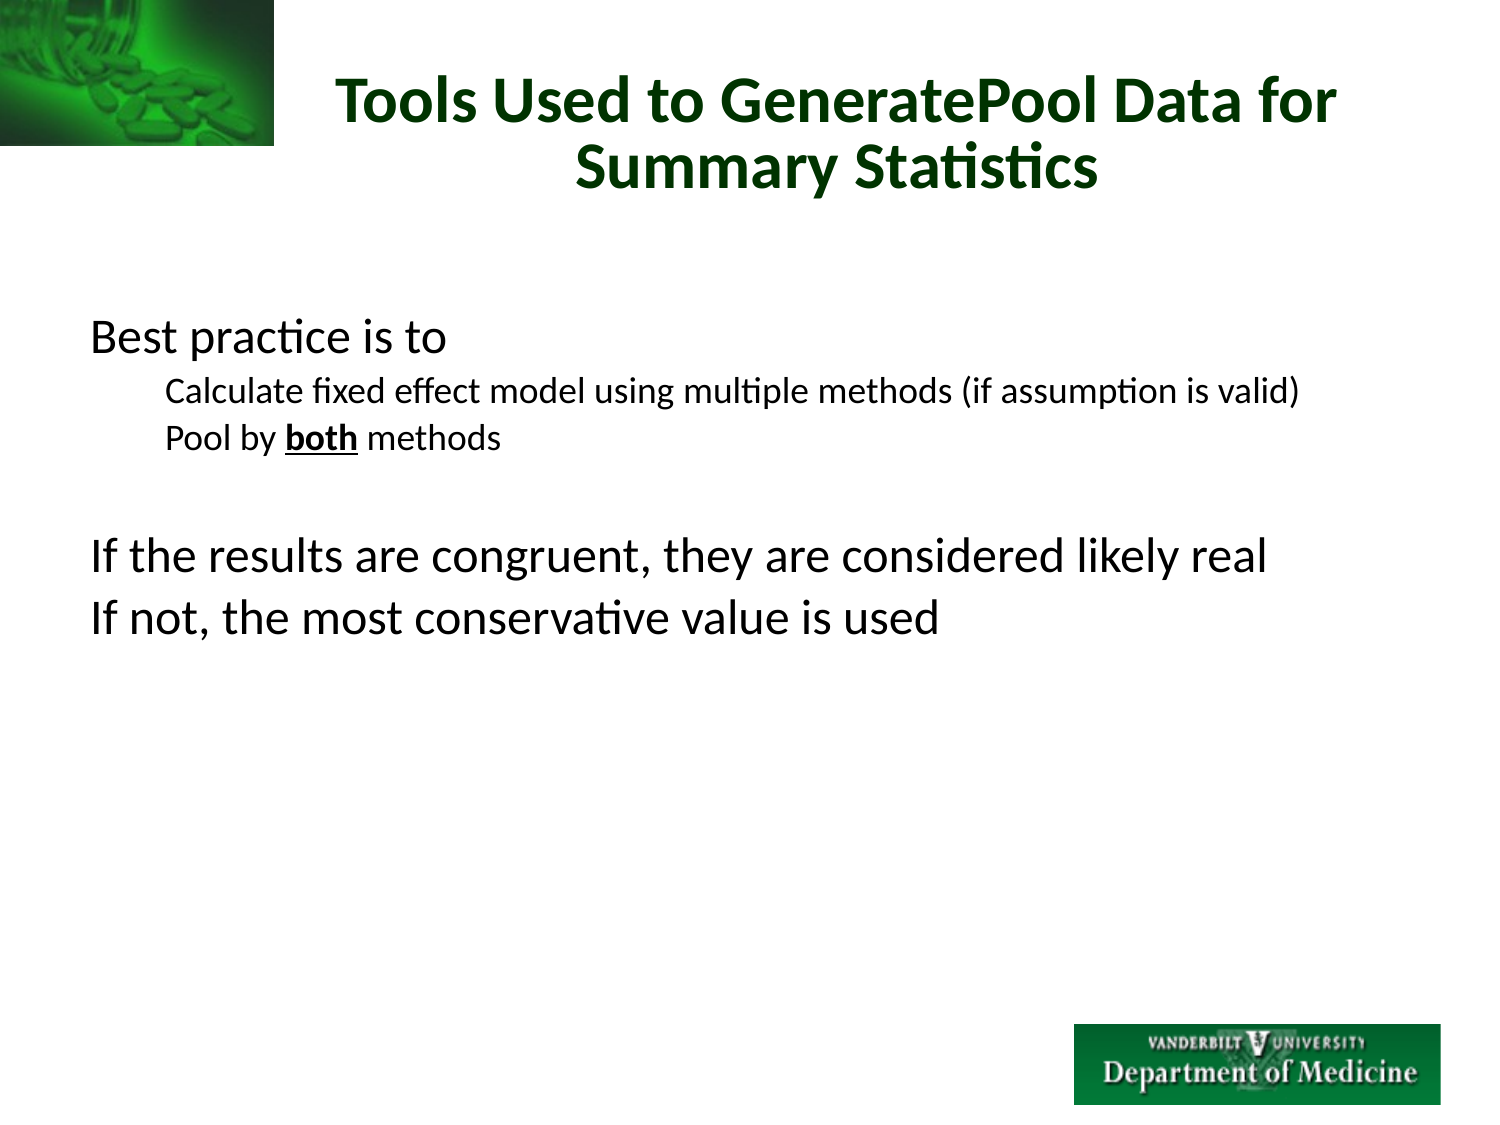

Tools Used to GeneratePool Data for Summary Statistics
# Best practice is to
Calculate fixed effect model using multiple methods (if assumption is valid)
Pool by both methods
If the results are congruent, they are considered likely real
If not, the most conservative value is used